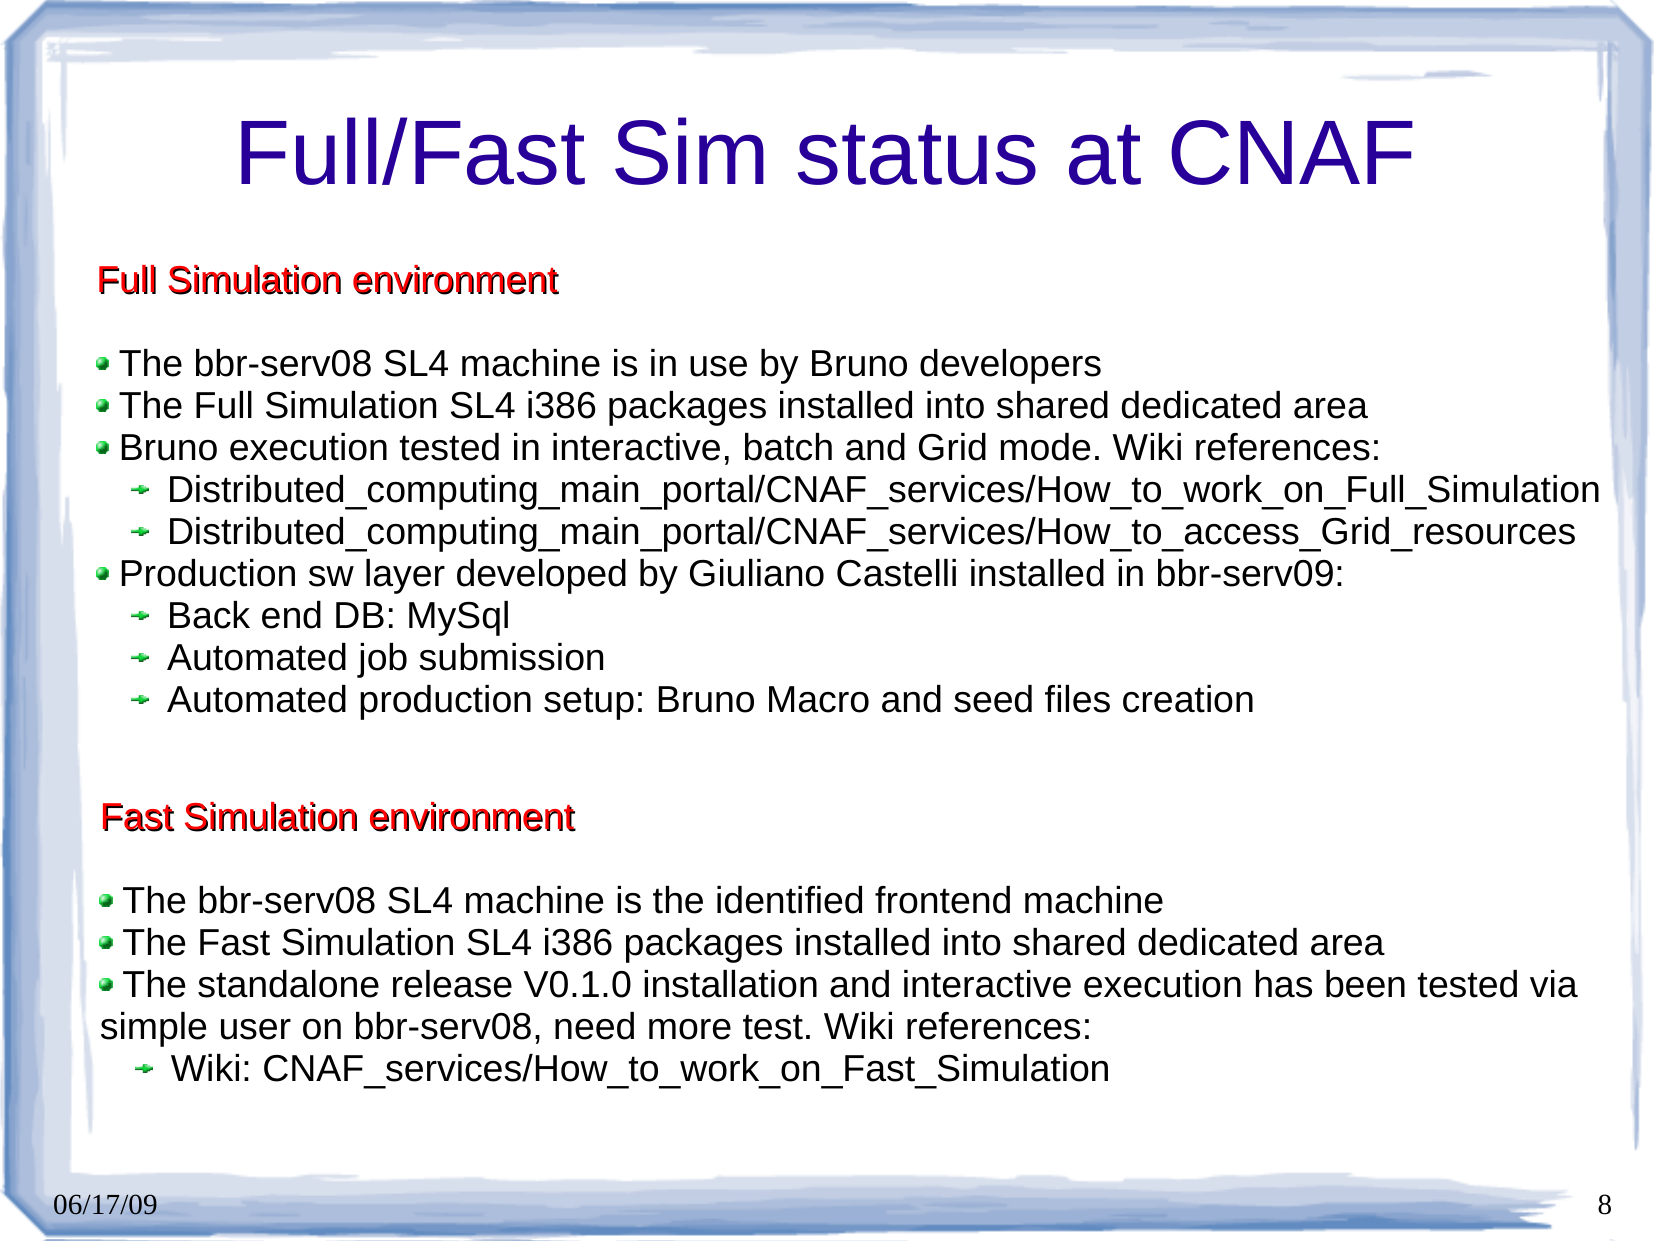

# Full/Fast Sim status at CNAF
Full Simulation environment
 The bbr-serv08 SL4 machine is in use by Bruno developers
 The Full Simulation SL4 i386 packages installed into shared dedicated area
 Bruno execution tested in interactive, batch and Grid mode. Wiki references:
Distributed_computing_main_portal/CNAF_services/How_to_work_on_Full_Simulation
Distributed_computing_main_portal/CNAF_services/How_to_access_Grid_resources
 Production sw layer developed by Giuliano Castelli installed in bbr-serv09:
Back end DB: MySql
Automated job submission
Automated production setup: Bruno Macro and seed files creation
Fast Simulation environment
 The bbr-serv08 SL4 machine is the identified frontend machine
 The Fast Simulation SL4 i386 packages installed into shared dedicated area
 The standalone release V0.1.0 installation and interactive execution has been tested via simple user on bbr-serv08, need more test. Wiki references:
Wiki: CNAF_services/How_to_work_on_Fast_Simulation
06/17/09
8